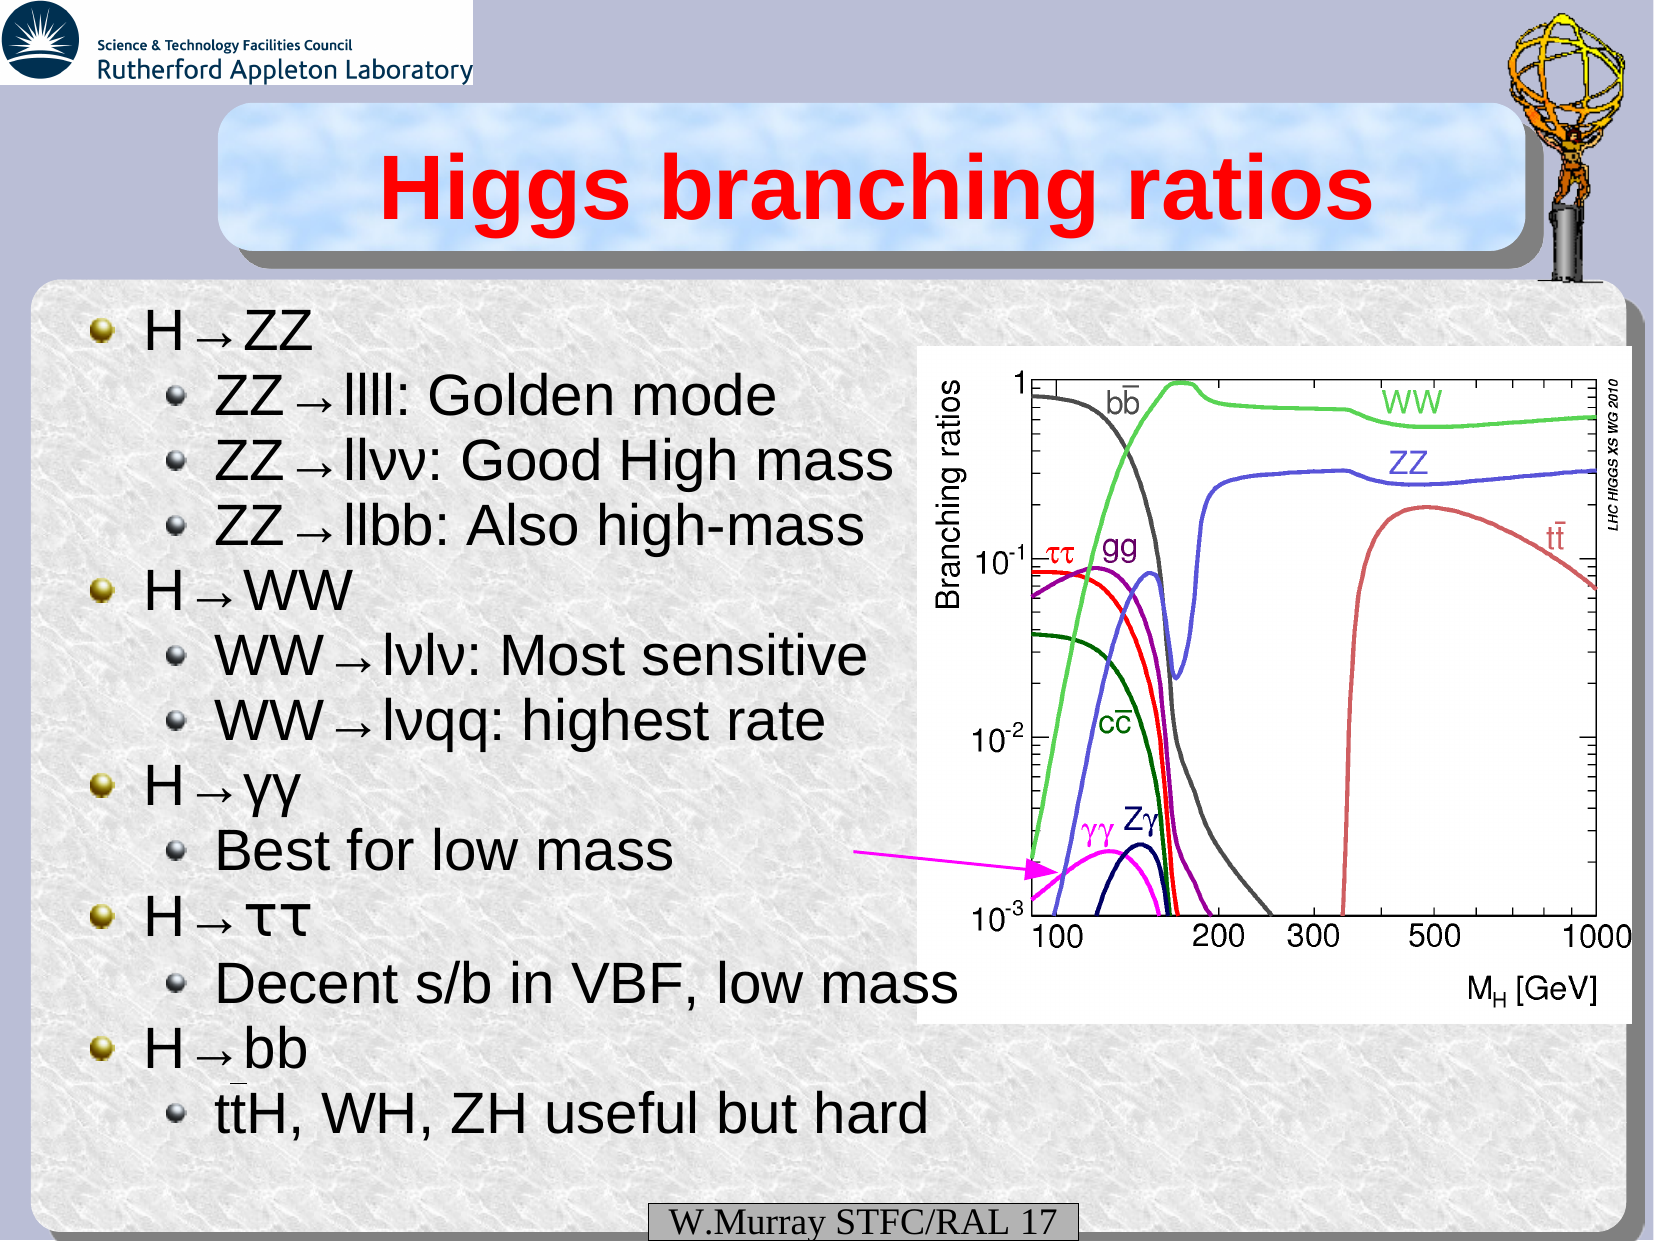

# Higgs branching ratios
H→ZZ
ZZ→llll: Golden mode
ZZ→llνν: Good High mass
ZZ→llbb: Also high-mass
H→WW
WW→lνlν: Most sensitive
WW→lνqq: highest rate
H→γγ
Best for low mass
H→ττ
Decent s/b in VBF, low mass
H→bb
ttH, WH, ZH useful but hard